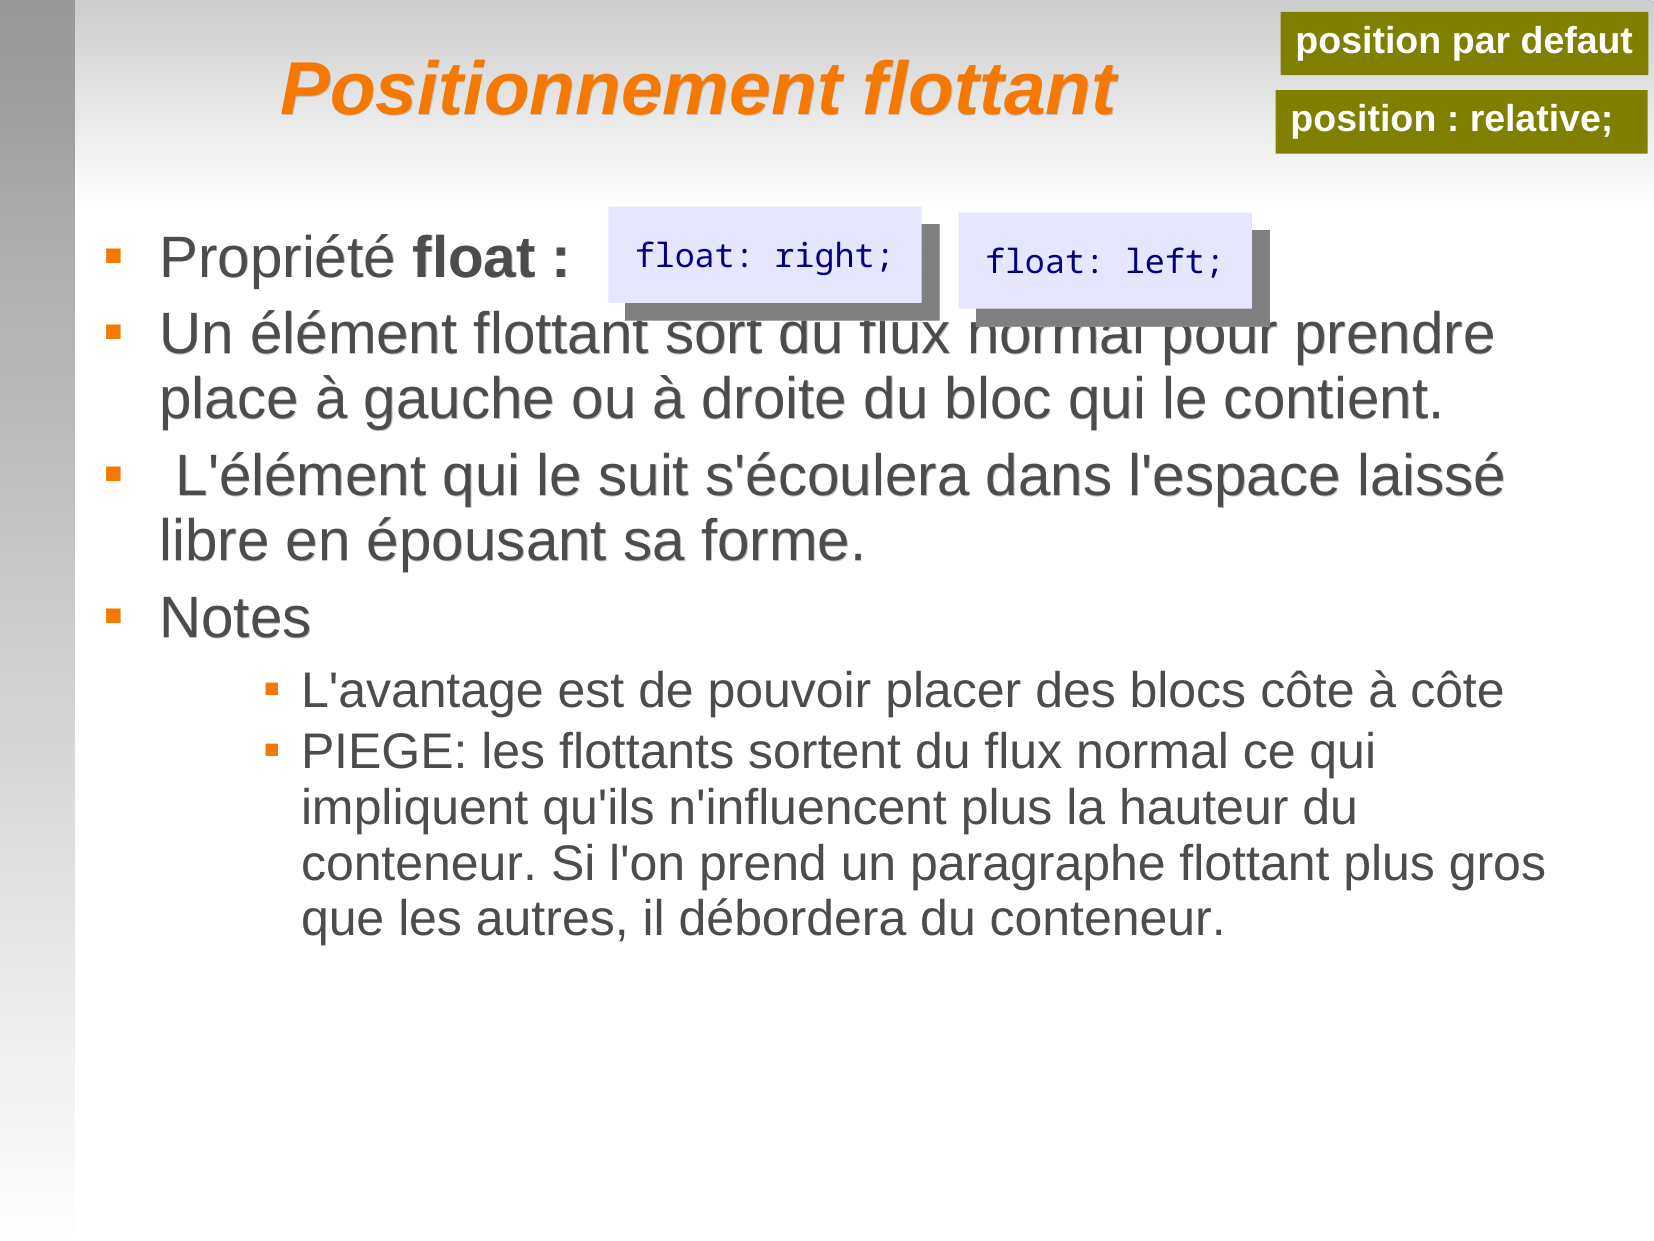

# Positionnement flottant
position par defaut
position : relative;
float: right;
float: left;
Propriété float :
Un élément flottant sort du flux normal pour prendre place à gauche ou à droite du bloc qui le contient.
 L'élément qui le suit s'écoulera dans l'espace laissé libre en épousant sa forme.
Notes
L'avantage est de pouvoir placer des blocs côte à côte
PIEGE: les flottants sortent du flux normal ce qui impliquent qu'ils n'influencent plus la hauteur du conteneur. Si l'on prend un paragraphe flottant plus gros que les autres, il débordera du conteneur.